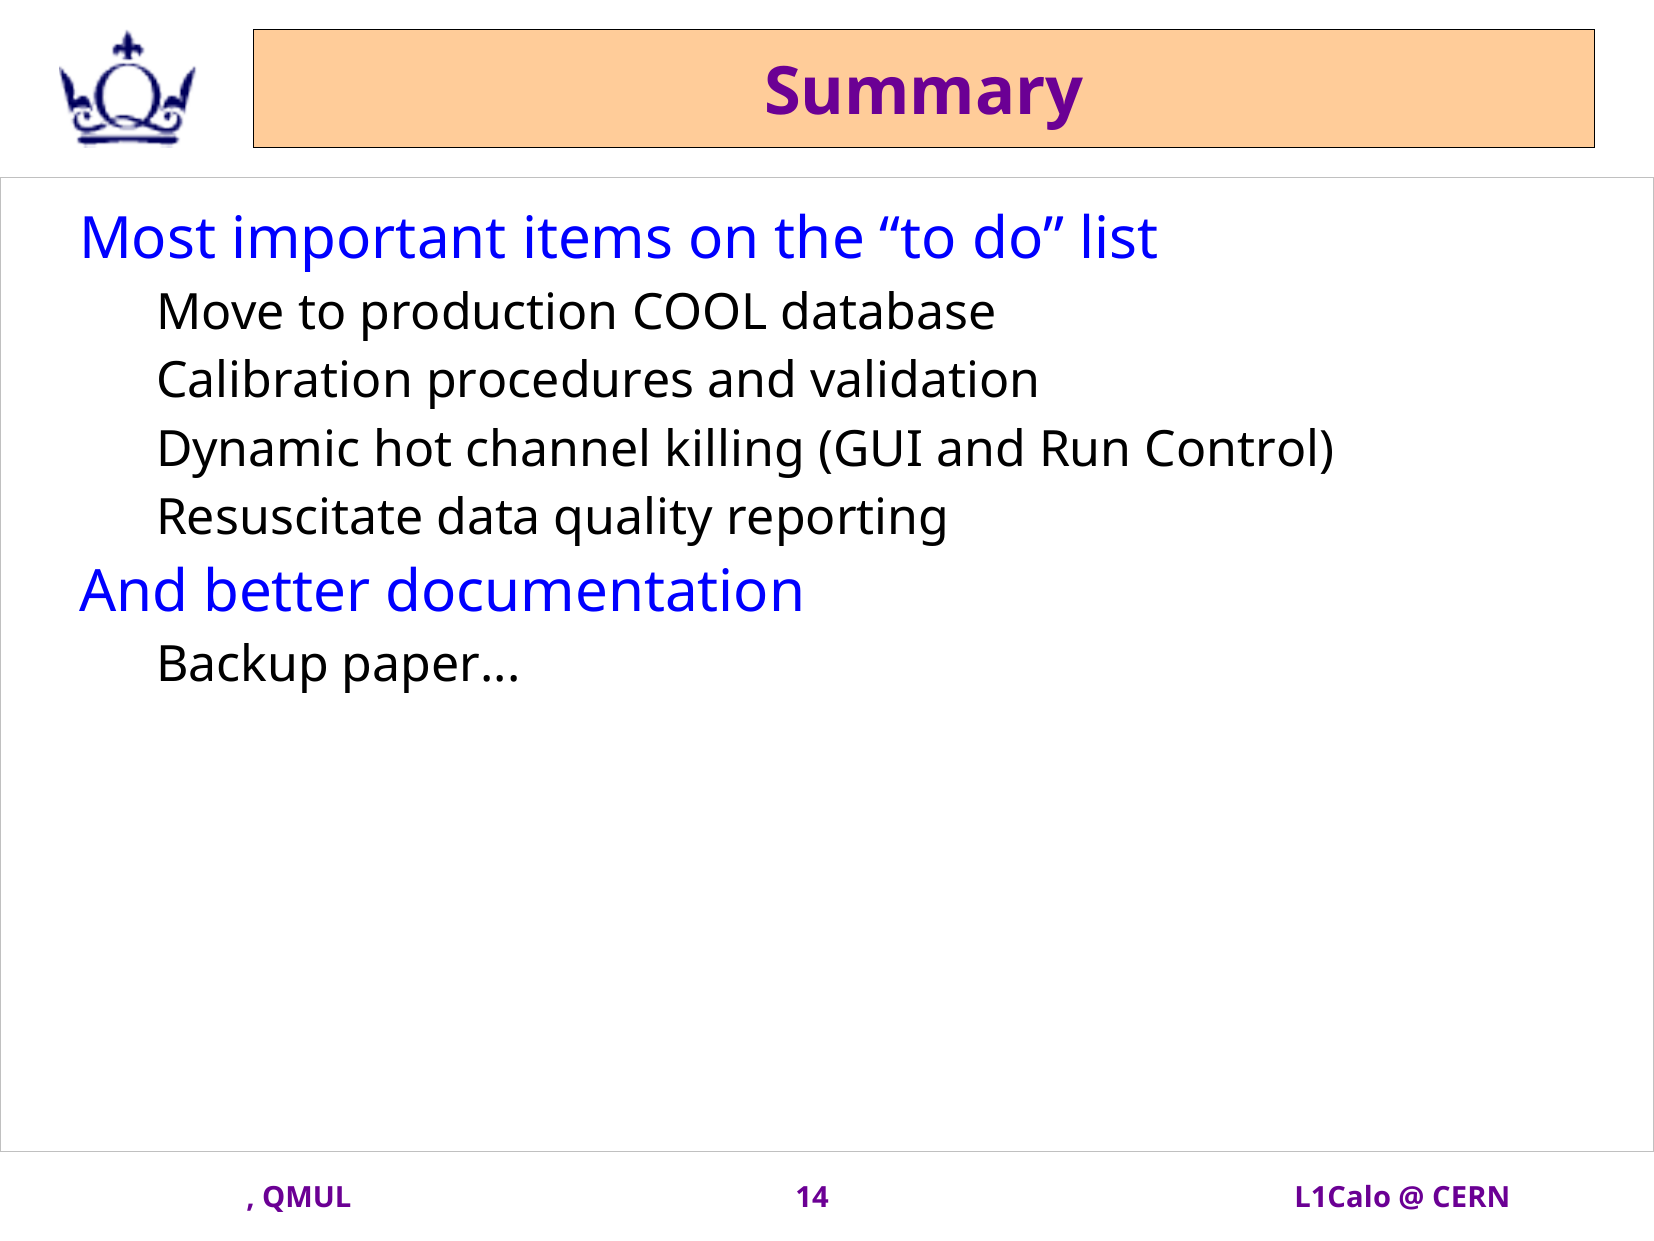

# Summary
Most important items on the “to do” list
Move to production COOL database
Calibration procedures and validation
Dynamic hot channel killing (GUI and Run Control)
Resuscitate data quality reporting
And better documentation
Backup paper...